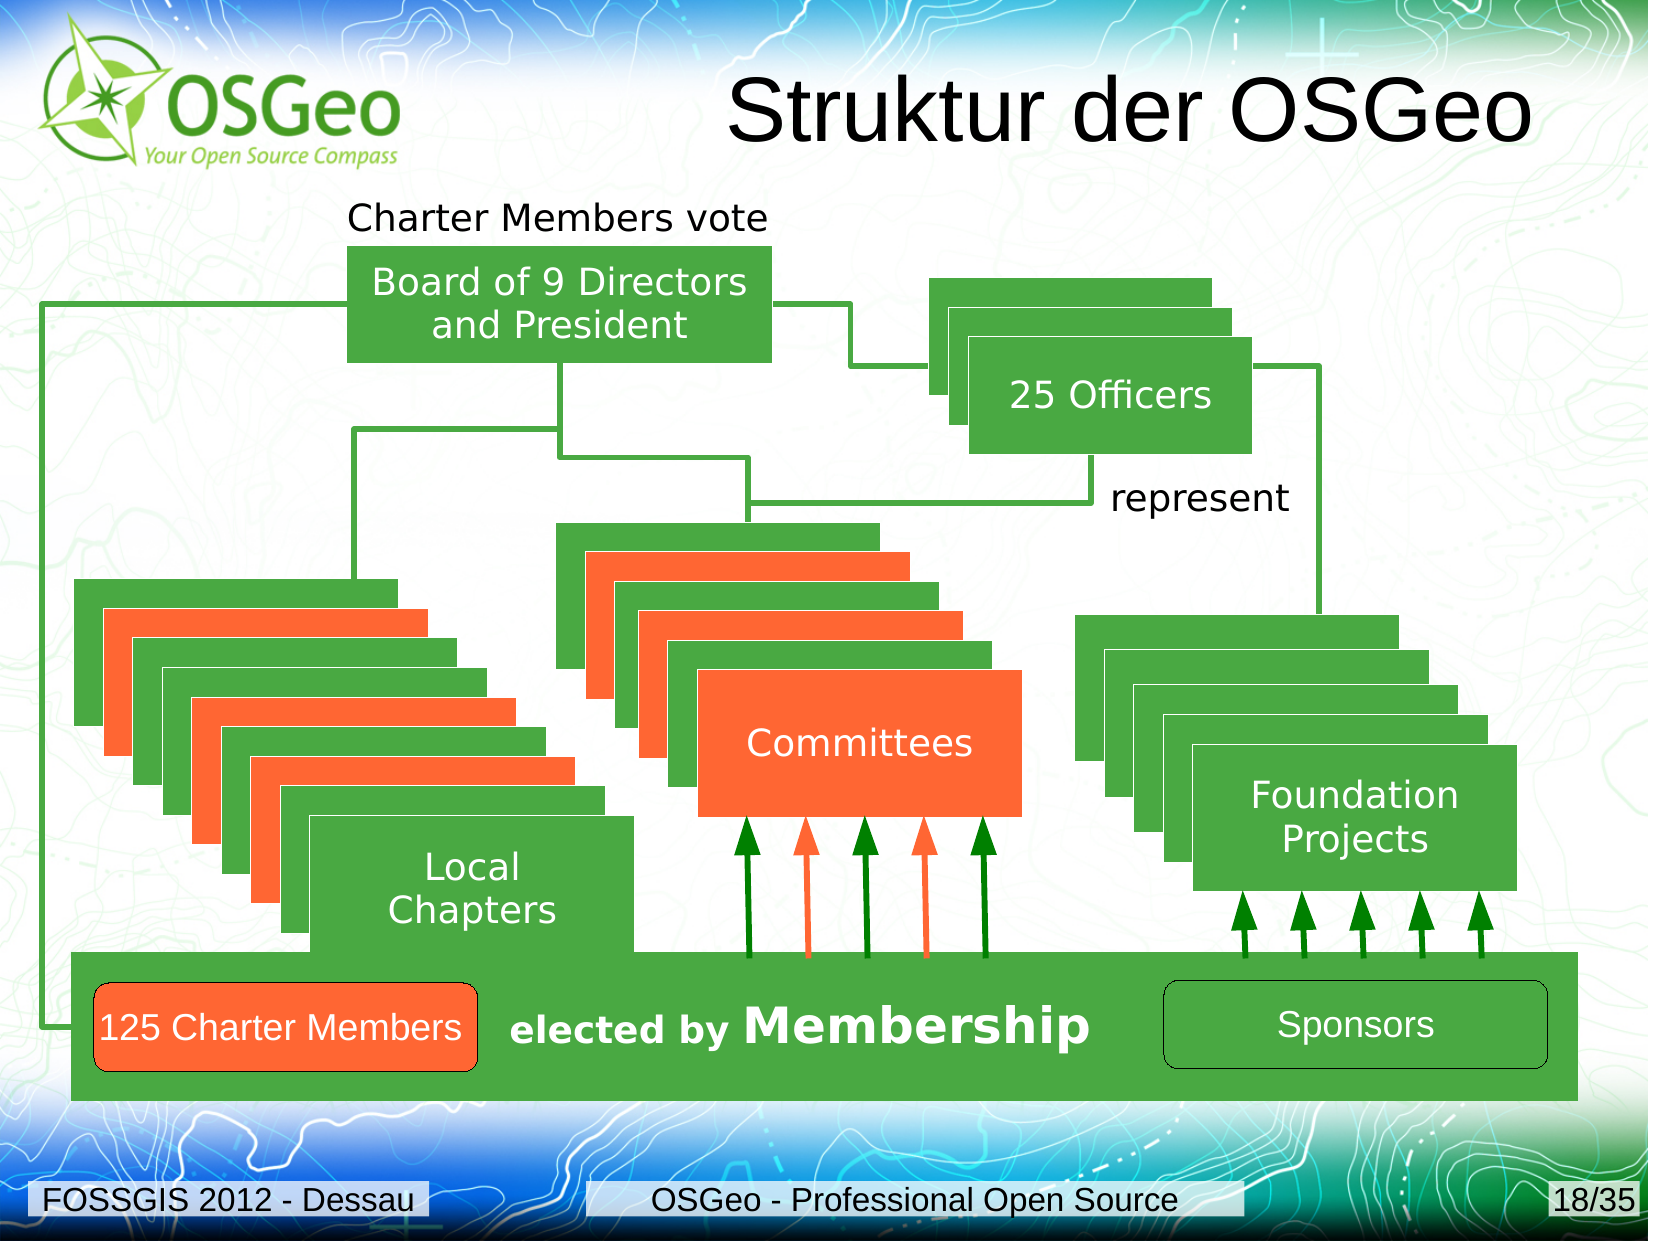

# Struktur der OSGeo
Charter Members vote
Board of 9 Directors
and President
Officers
Officers
25 Officers
represent
Committees
Committees
Committees
Committees
Local
Chapters
Local
Chapters
Foundation
Projects
Committees
Committees
Local
Chapters
Local
Chapters
Local
Chapters
 elected by Membership
Sponsors
125 Charter Members
FOSSGIS 2012 - Dessau
OSGeo - Professional Open Source
18